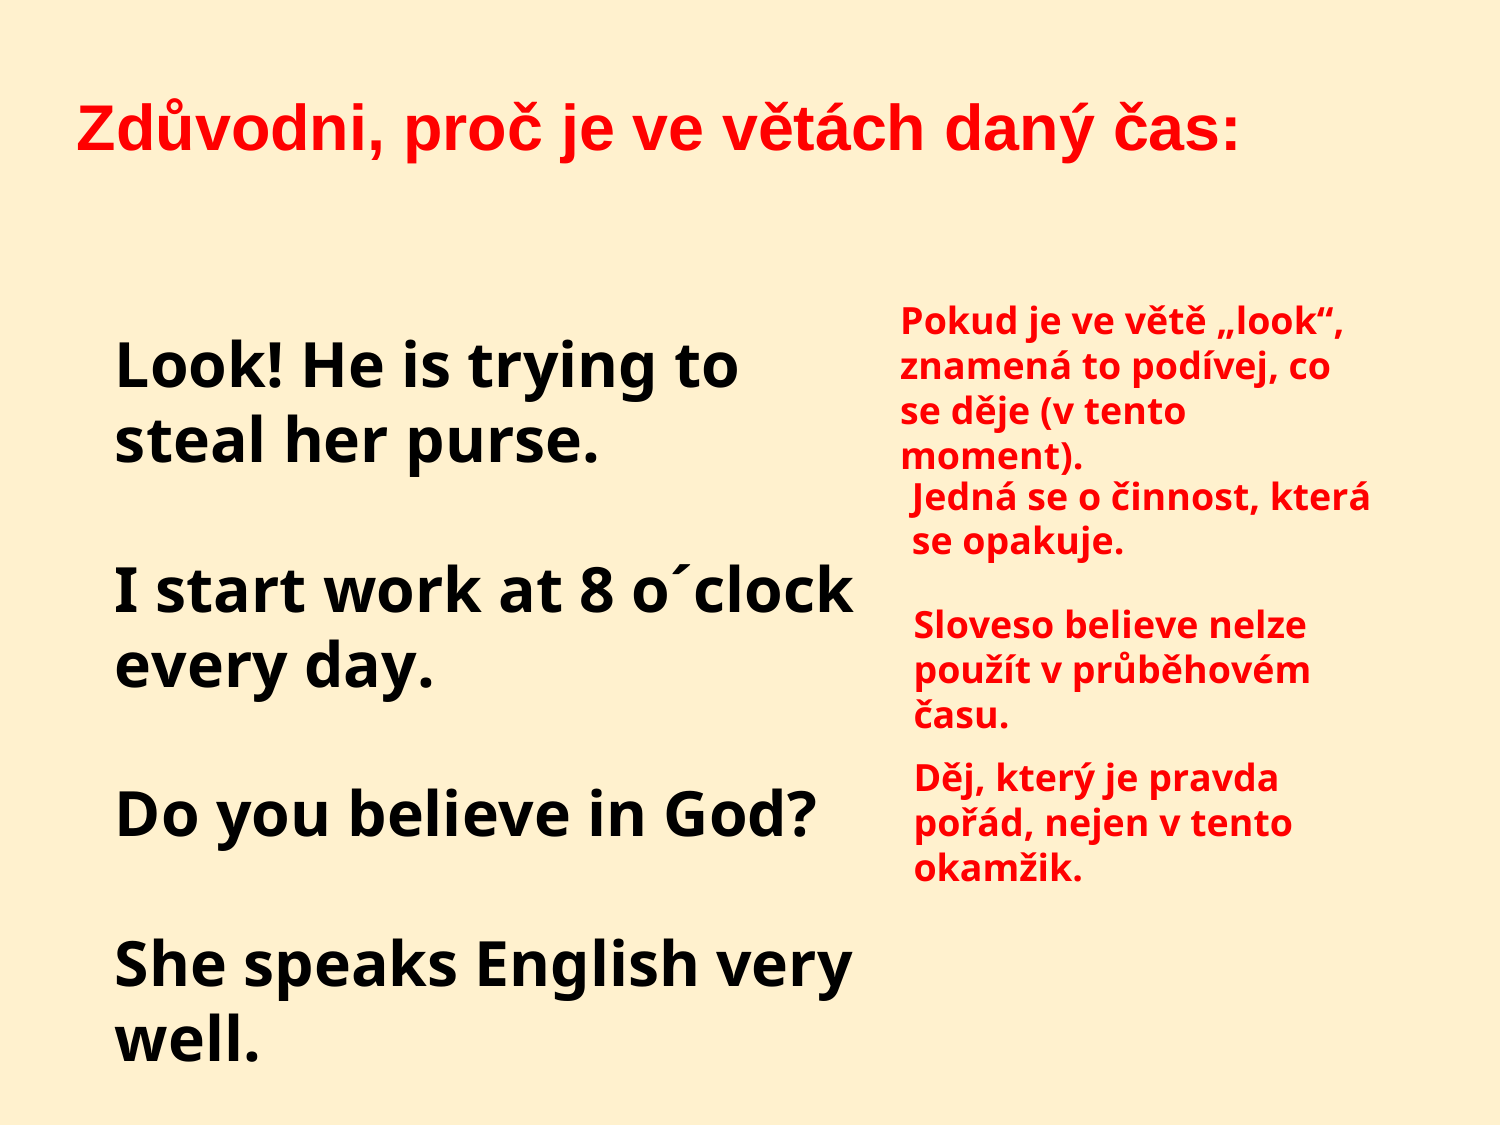

Zdůvodni, proč je ve větách daný čas:
Look! He is trying to steal her purse.
I start work at 8 o´clock every day.
Do you believe in God?
She speaks English very well.
Pokud je ve větě „look“, znamená to podívej, co se děje (v tento moment).
Jedná se o činnost, která se opakuje.
Sloveso believe nelze použít v průběhovém času.
Děj, který je pravda pořád, nejen v tento okamžik.